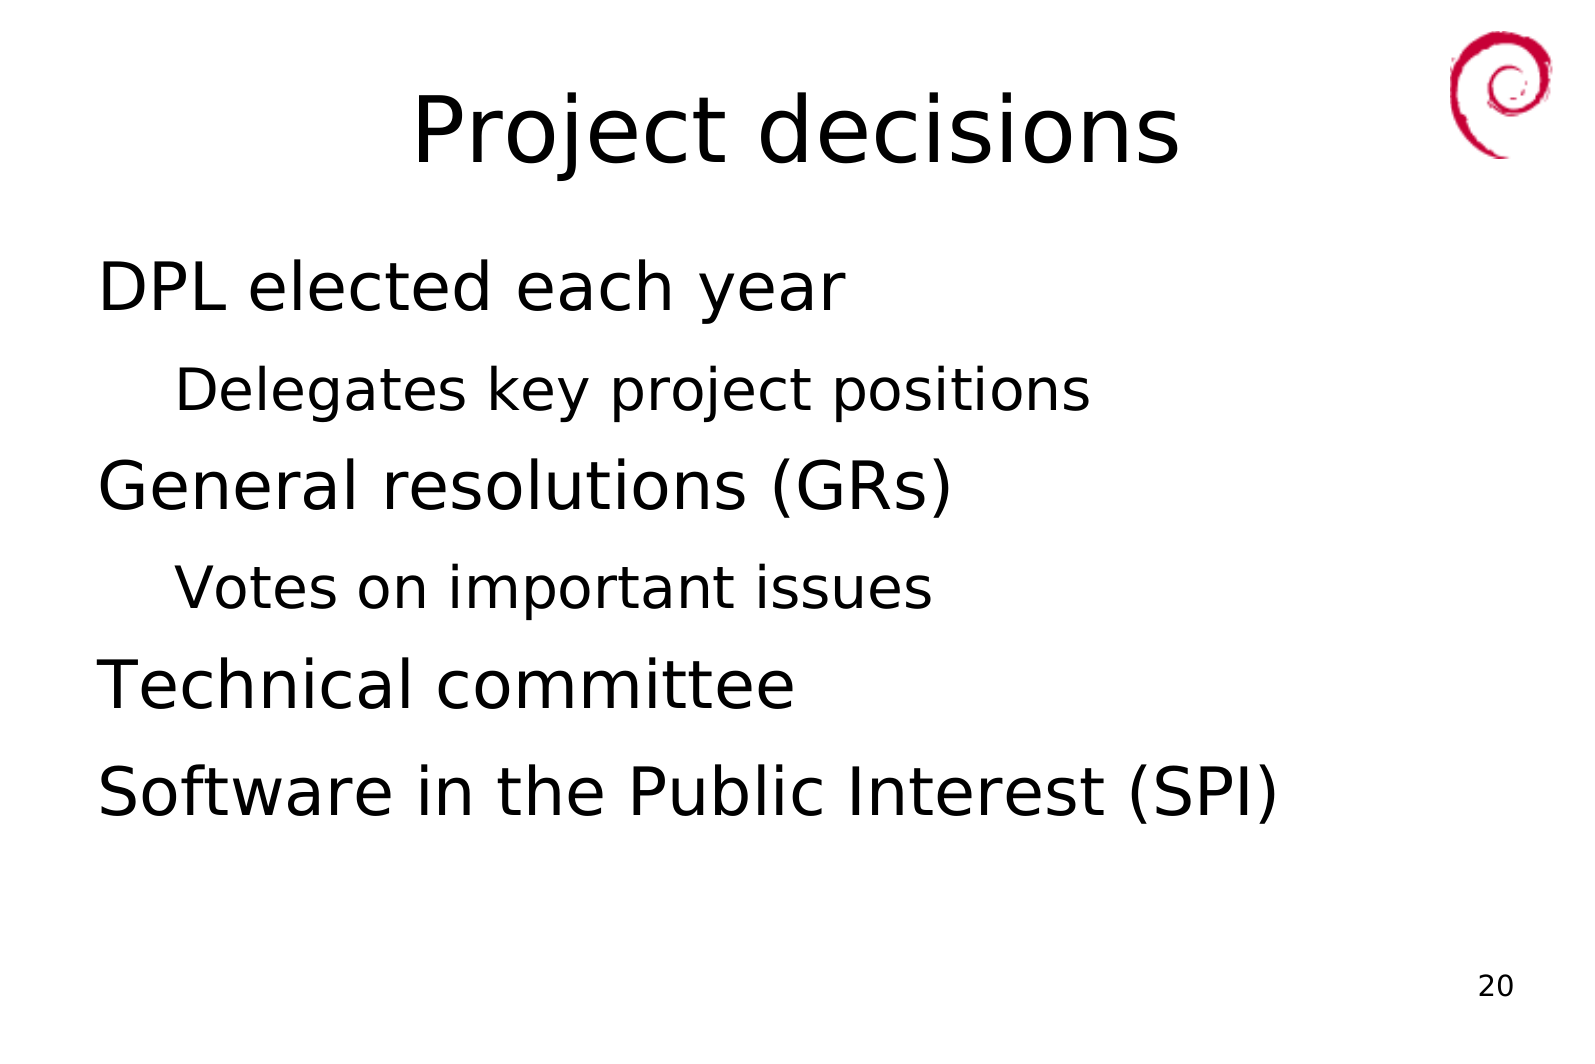

# Project decisions
DPL elected each year
Delegates key project positions
General resolutions (GRs)
Votes on important issues
Technical committee
Software in the Public Interest (SPI)
20